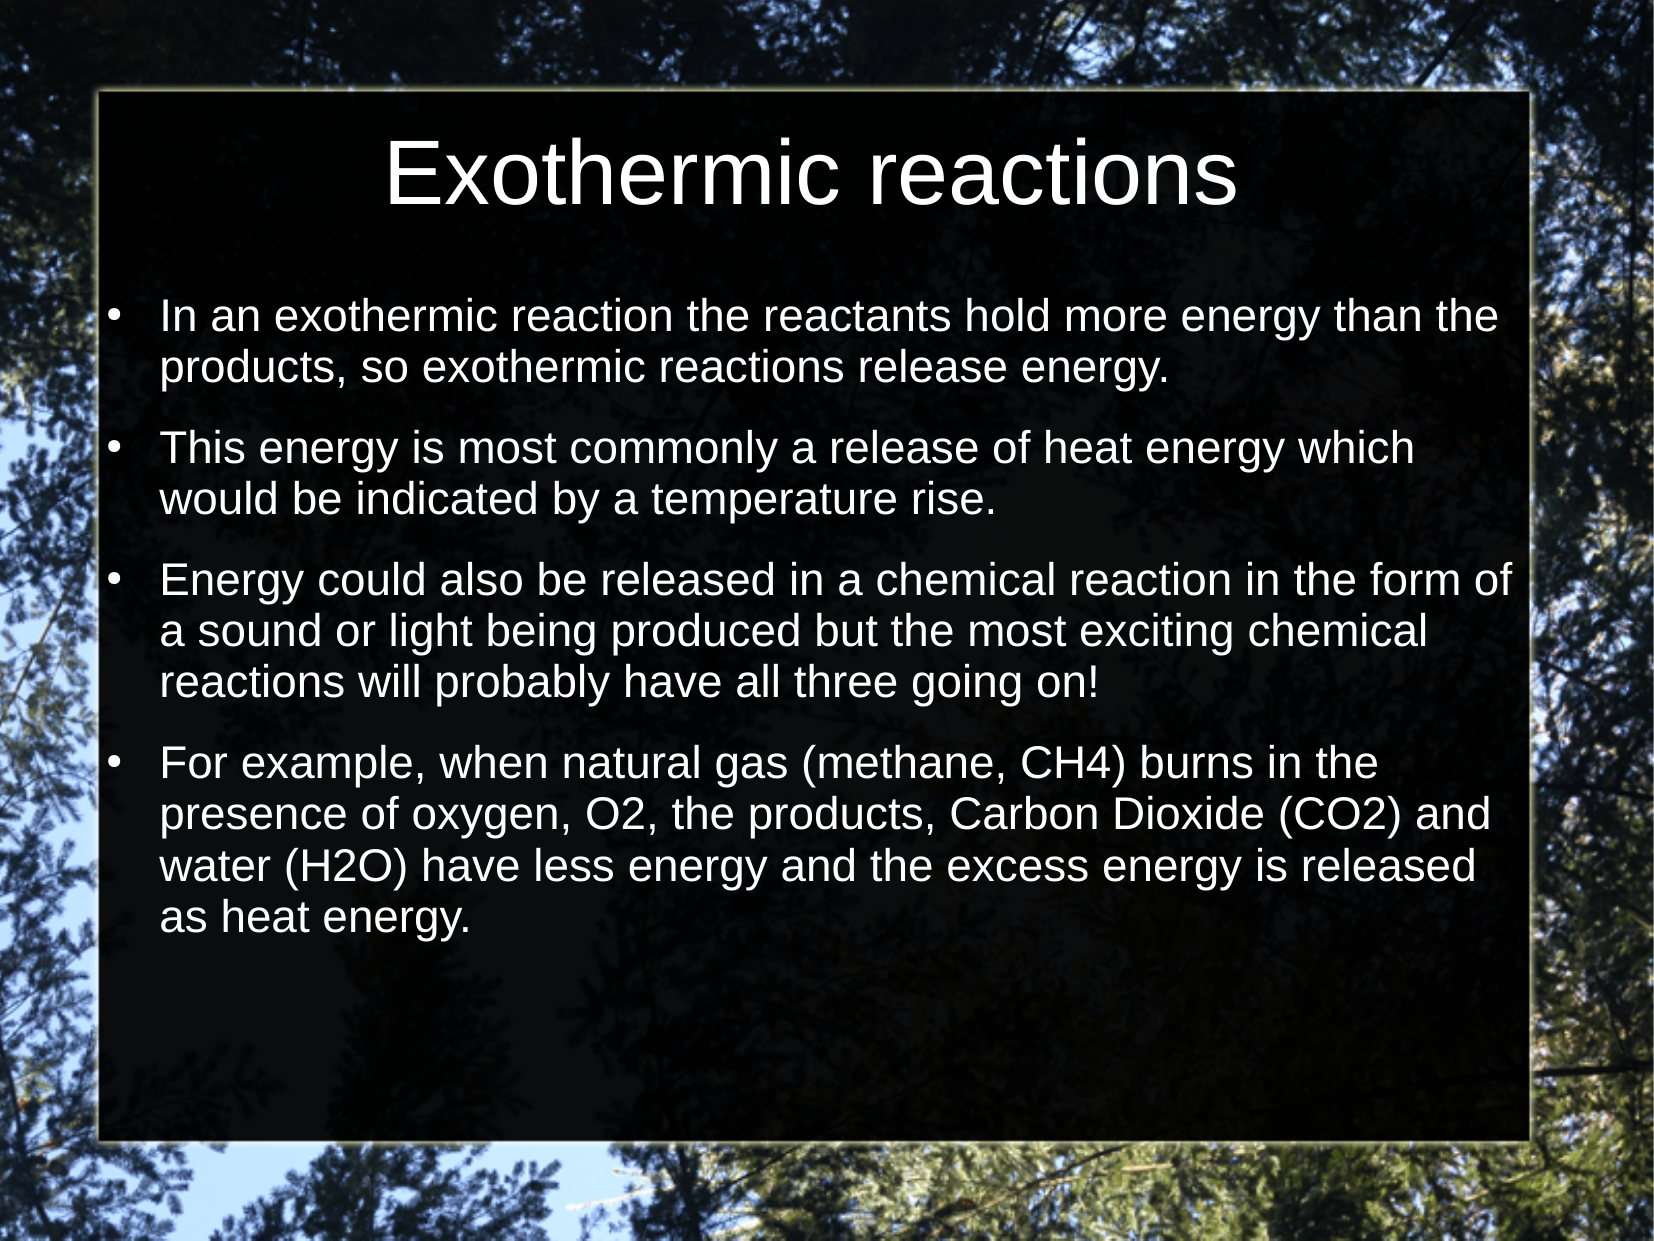

# Exothermic reactions
In an exothermic reaction the reactants hold more energy than the products, so exothermic reactions release energy.
This energy is most commonly a release of heat energy which would be indicated by a temperature rise.
Energy could also be released in a chemical reaction in the form of a sound or light being produced but the most exciting chemical reactions will probably have all three going on!
For example, when natural gas (methane, CH4) burns in the presence of oxygen, O2, the products, Carbon Dioxide (CO2) and water (H2O) have less energy and the excess energy is released as heat energy.